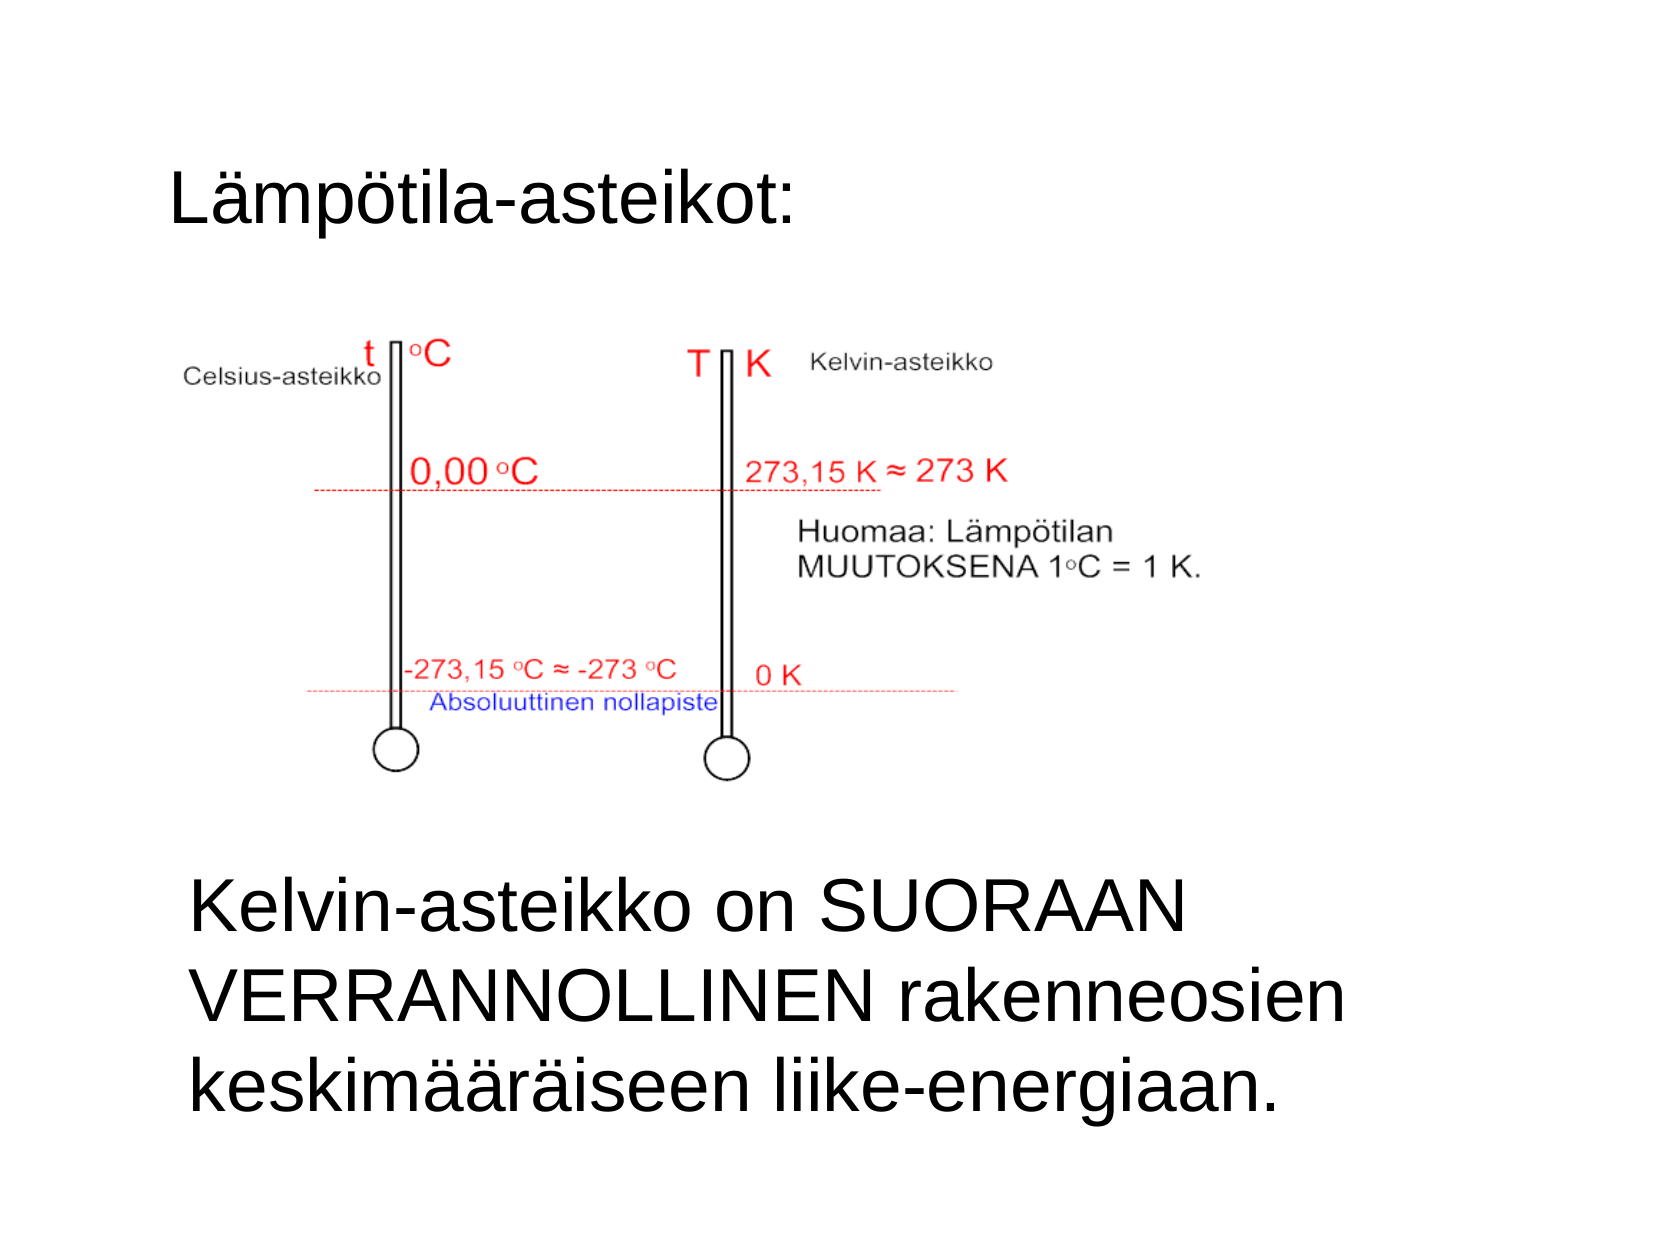

Lämpötila-asteikot:
Kelvin-asteikko on SUORAAN
VERRANNOLLINEN rakenneosien
keskimääräiseen liike-energiaan.